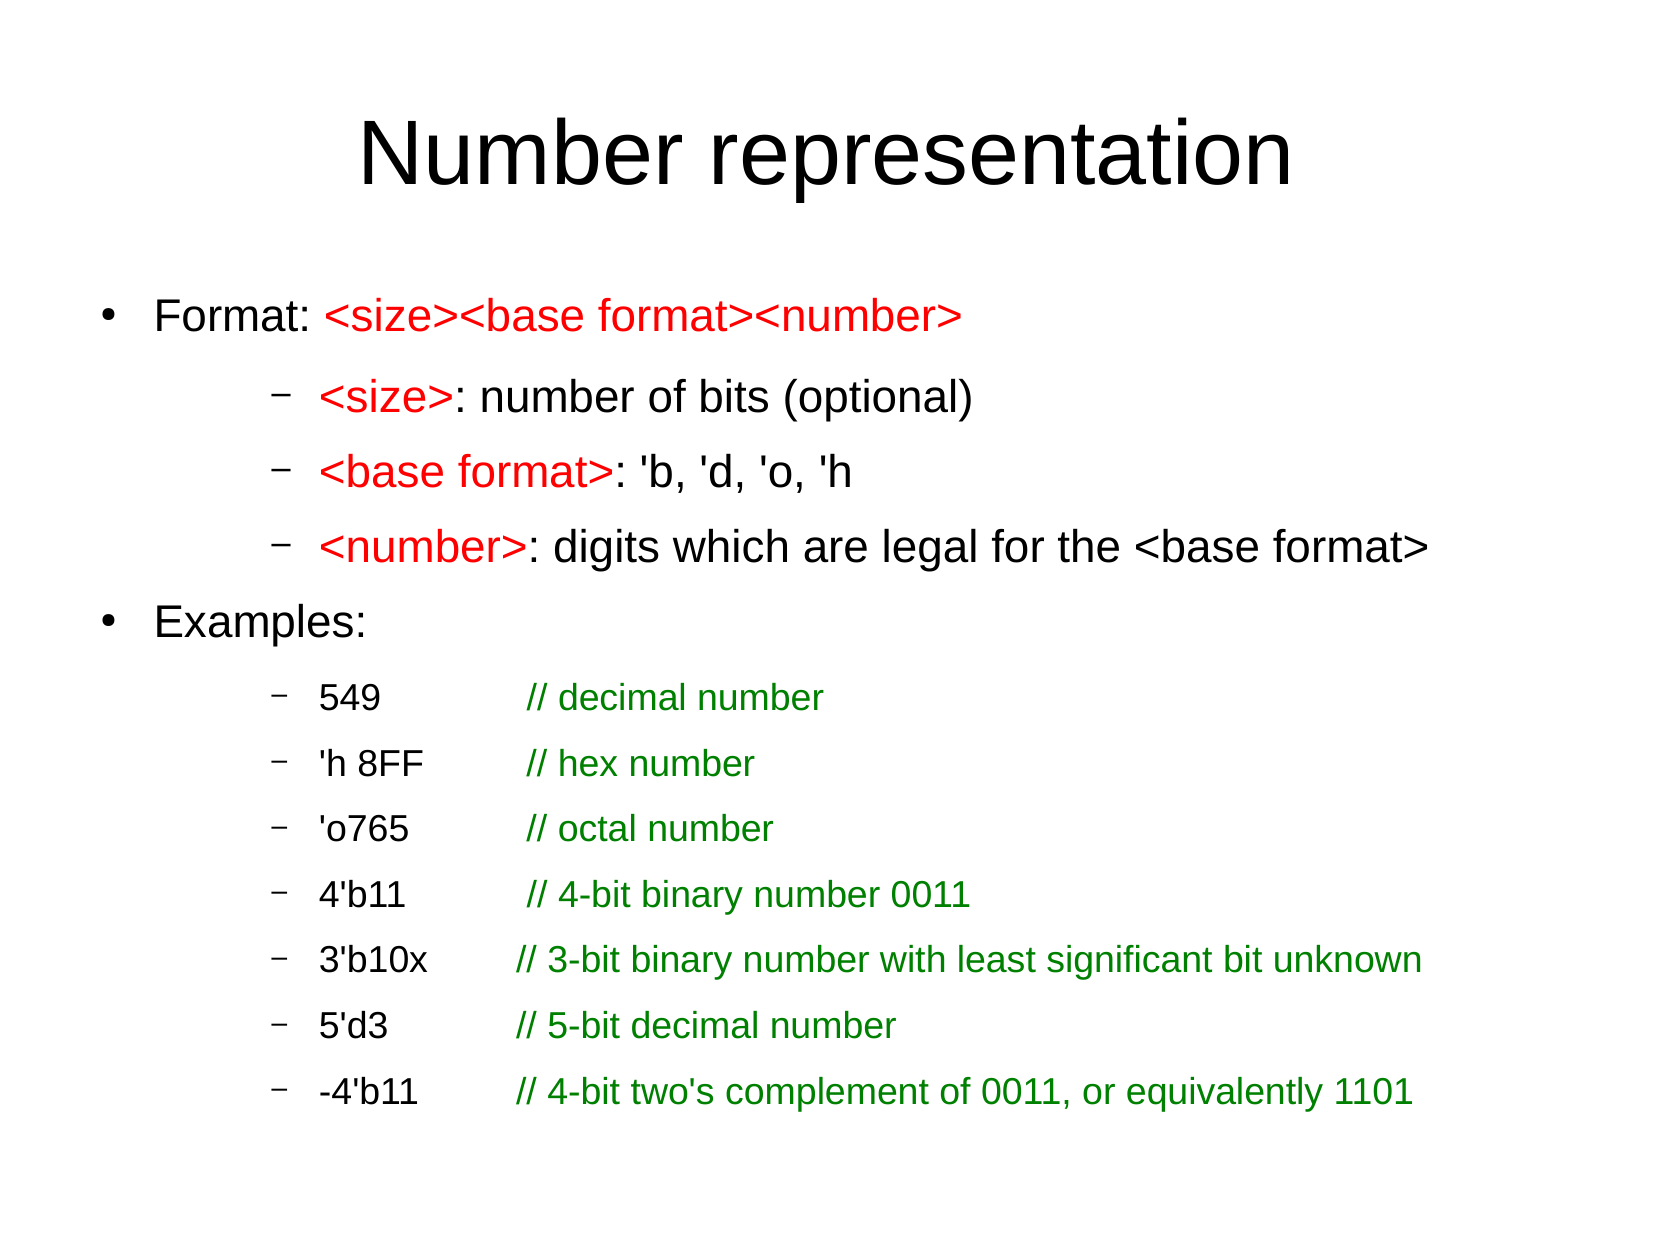

# Number representation
Format: <size><base format>
<size>: number of bits (optional)
<base format>: 'b, 'd, 'o, 'h
 : digits which are legal for the <base format>
Examples:
549 		 // decimal number
'h 8FF		 // hex number
'o765 		 // octal number
4'b11 		 // 4-bit binary number 0011
3'b10x 		// 3-bit binary number with least significant bit unknown
5'd3 		// 5-bit decimal number
-4'b11 		// 4-bit two's complement of 0011, or equivalently 1101